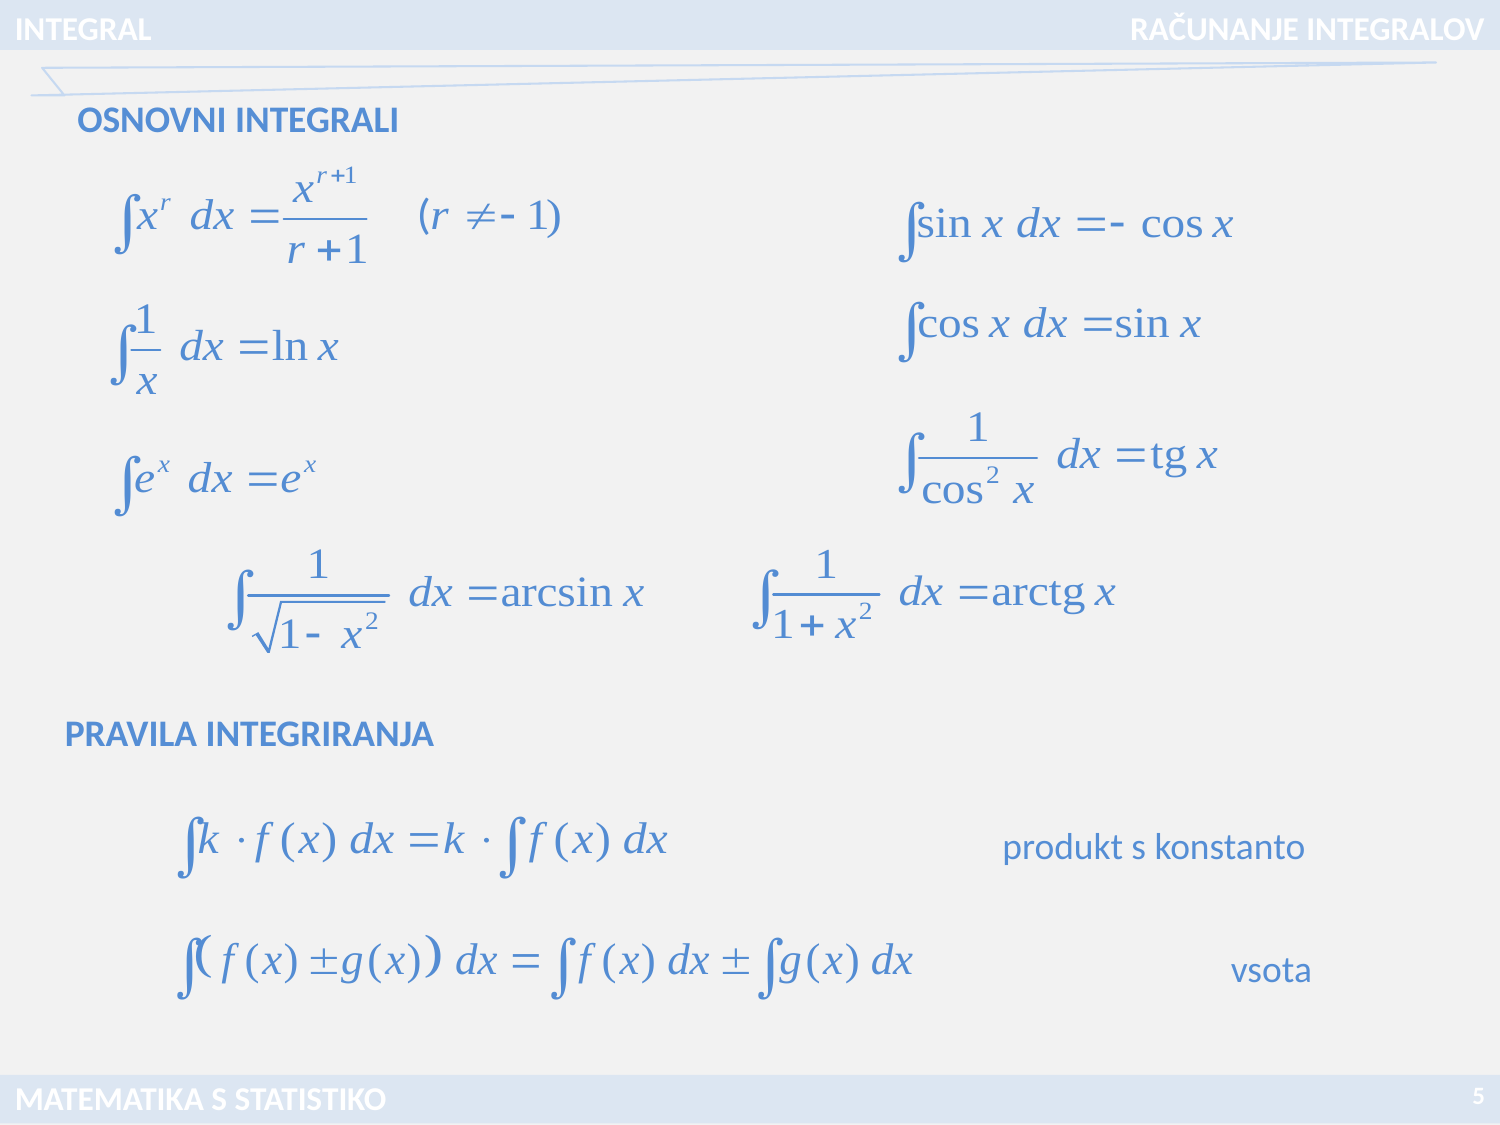

INTEGRAL
RAČUNANJE INTEGRALOV
OSNOVNI INTEGRALI
PRAVILA INTEGRIRANJA
produkt s konstanto
vsota
MATEMATIKA S STATISTIKO